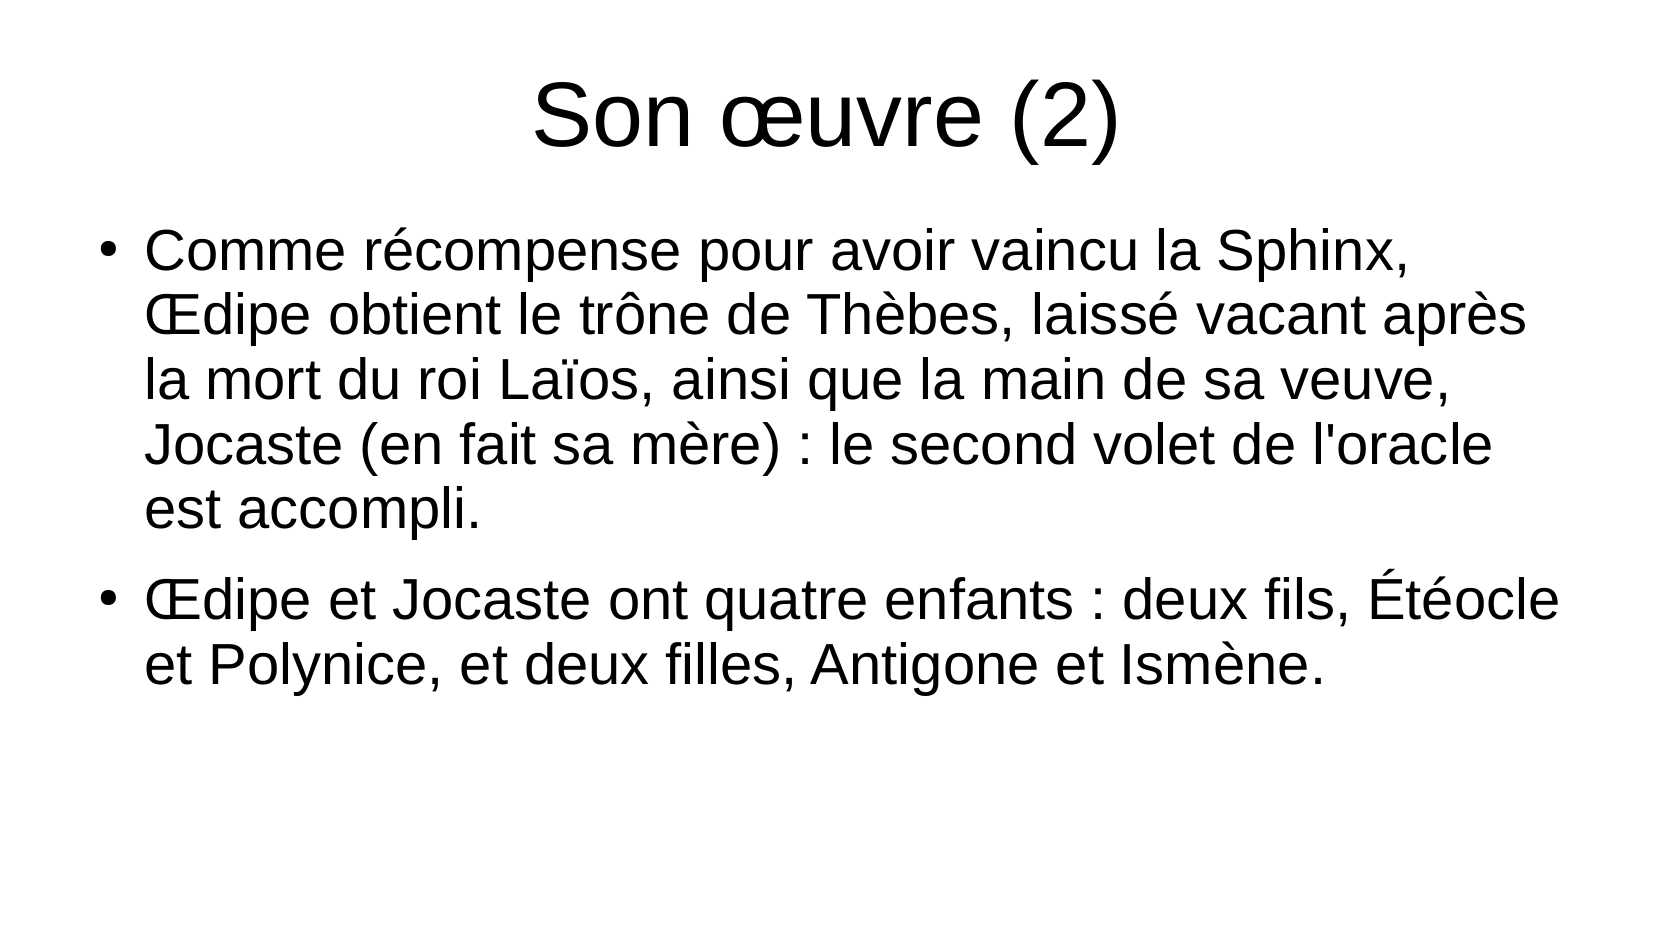

# Son œuvre (2)
Comme récompense pour avoir vaincu la Sphinx, Œdipe obtient le trône de Thèbes, laissé vacant après la mort du roi Laïos, ainsi que la main de sa veuve, Jocaste (en fait sa mère) : le second volet de l'oracle est accompli.
Œdipe et Jocaste ont quatre enfants : deux fils, Étéocle et Polynice, et deux filles, Antigone et Ismène.